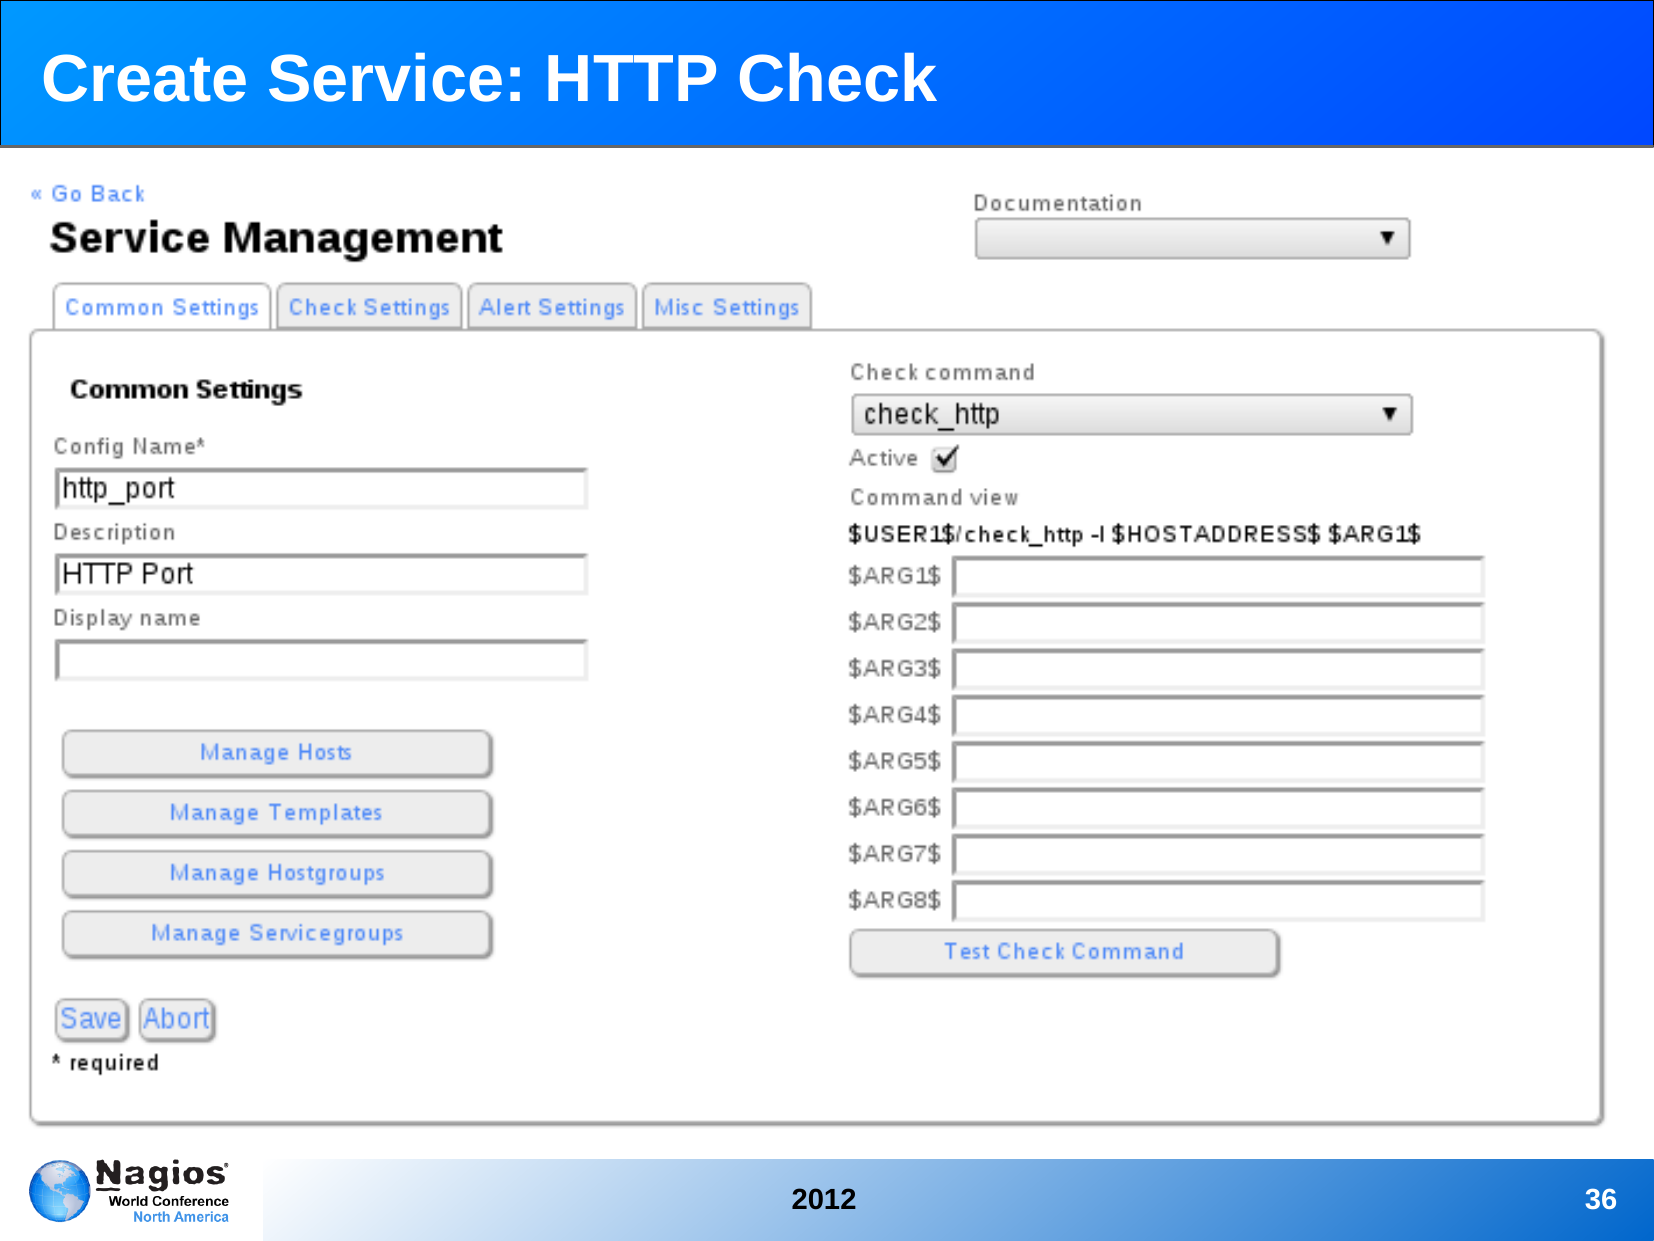

# Create Service: HTTP Check
2011
36